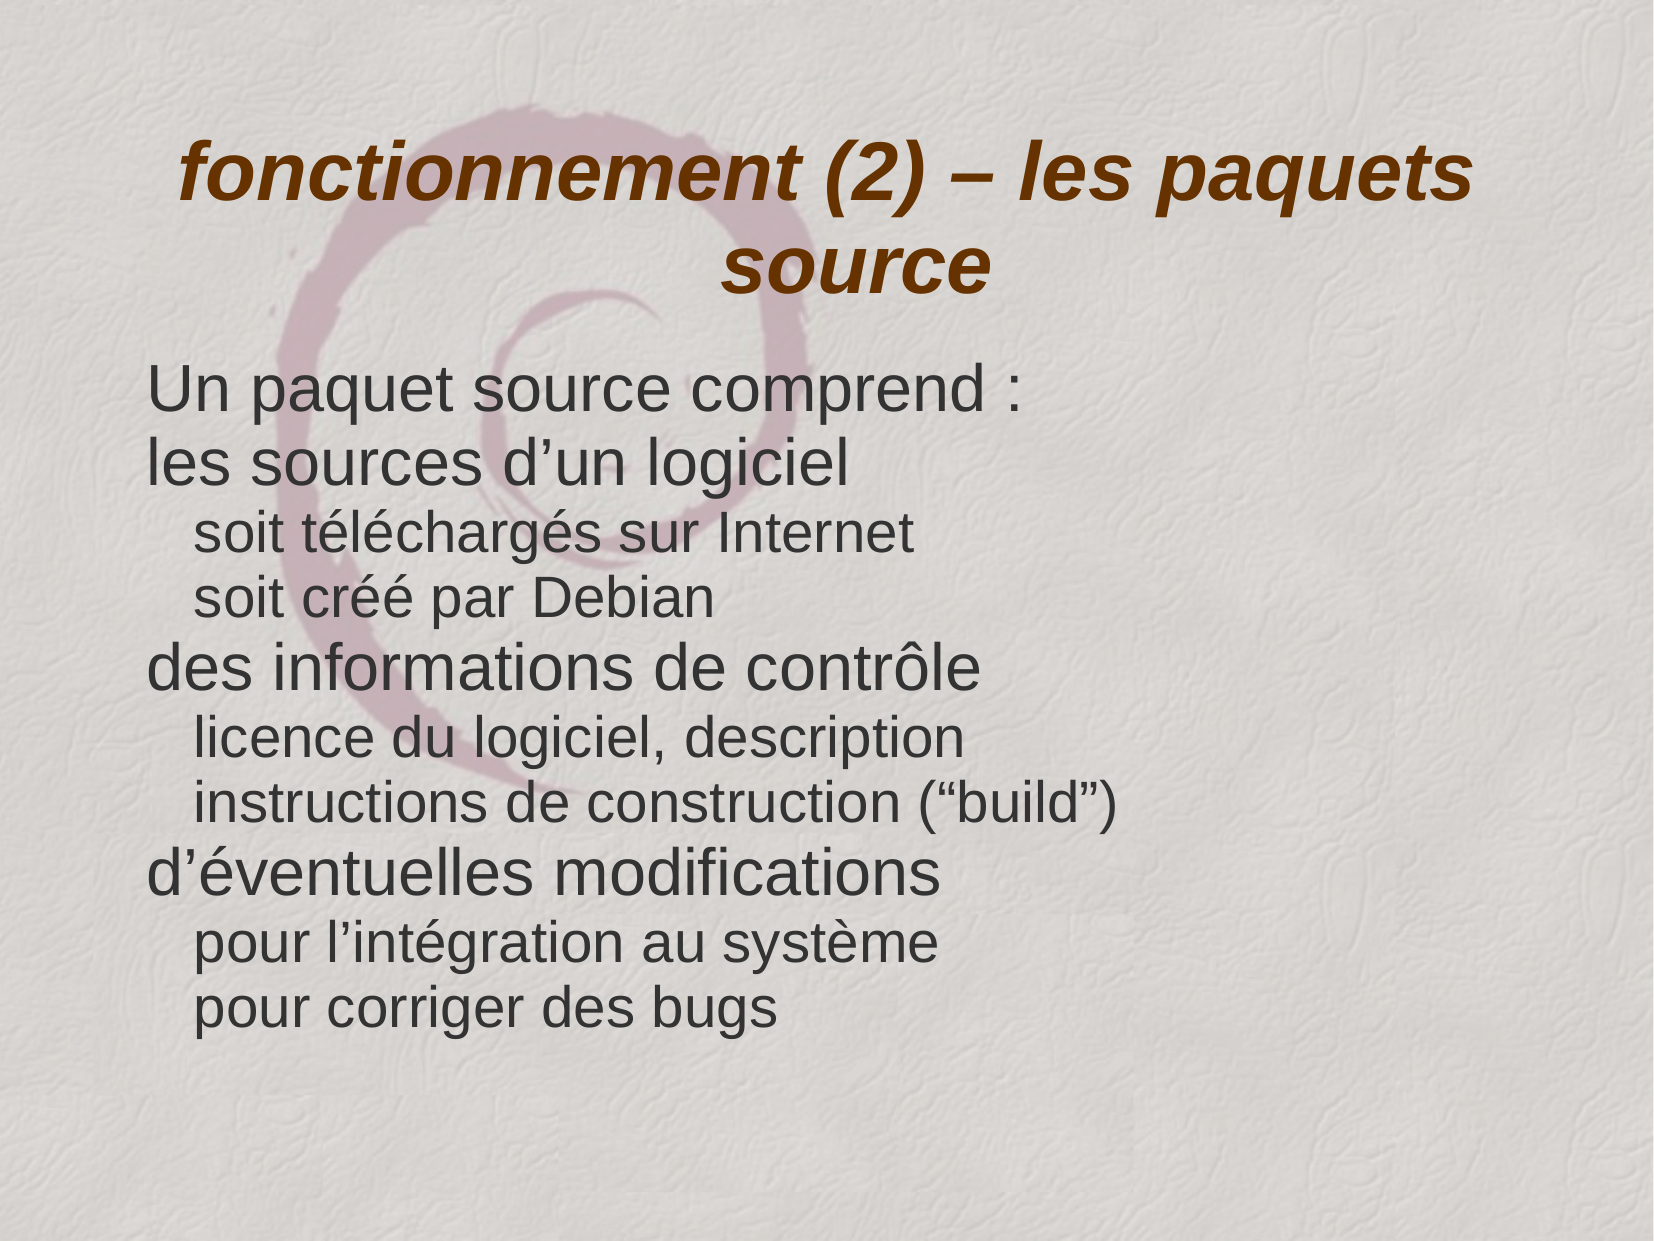

# fonctionnement (2) – les paquets source
Un paquet source comprend :
les sources d’un logiciel
soit téléchargés sur Internet
soit créé par Debian
des informations de contrôle
licence du logiciel, description
instructions de construction (“build”)
d’éventuelles modifications
pour l’intégration au système
pour corriger des bugs